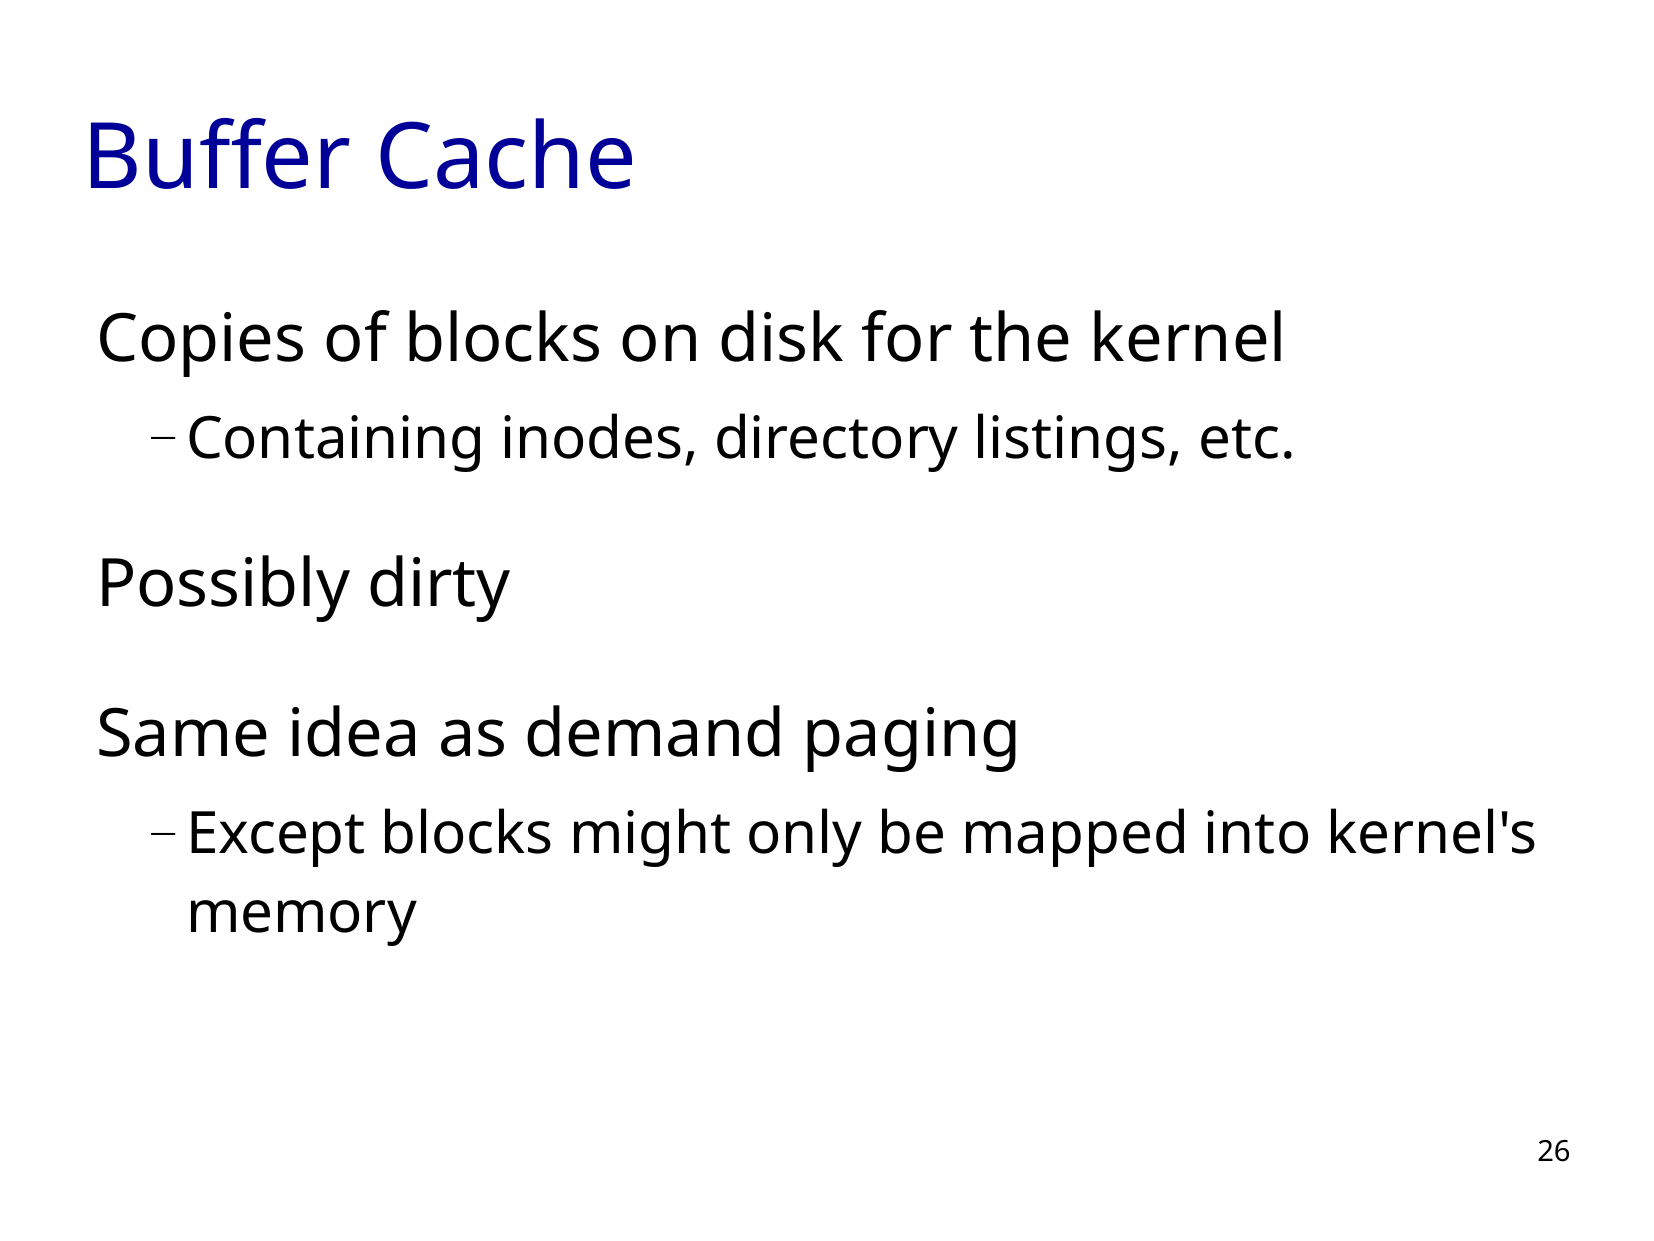

# Buffer Cache
Copies of blocks on disk for the kernel
Containing inodes, directory listings, etc.
Possibly dirty
Same idea as demand paging
Except blocks might only be mapped into kernel's memory
26